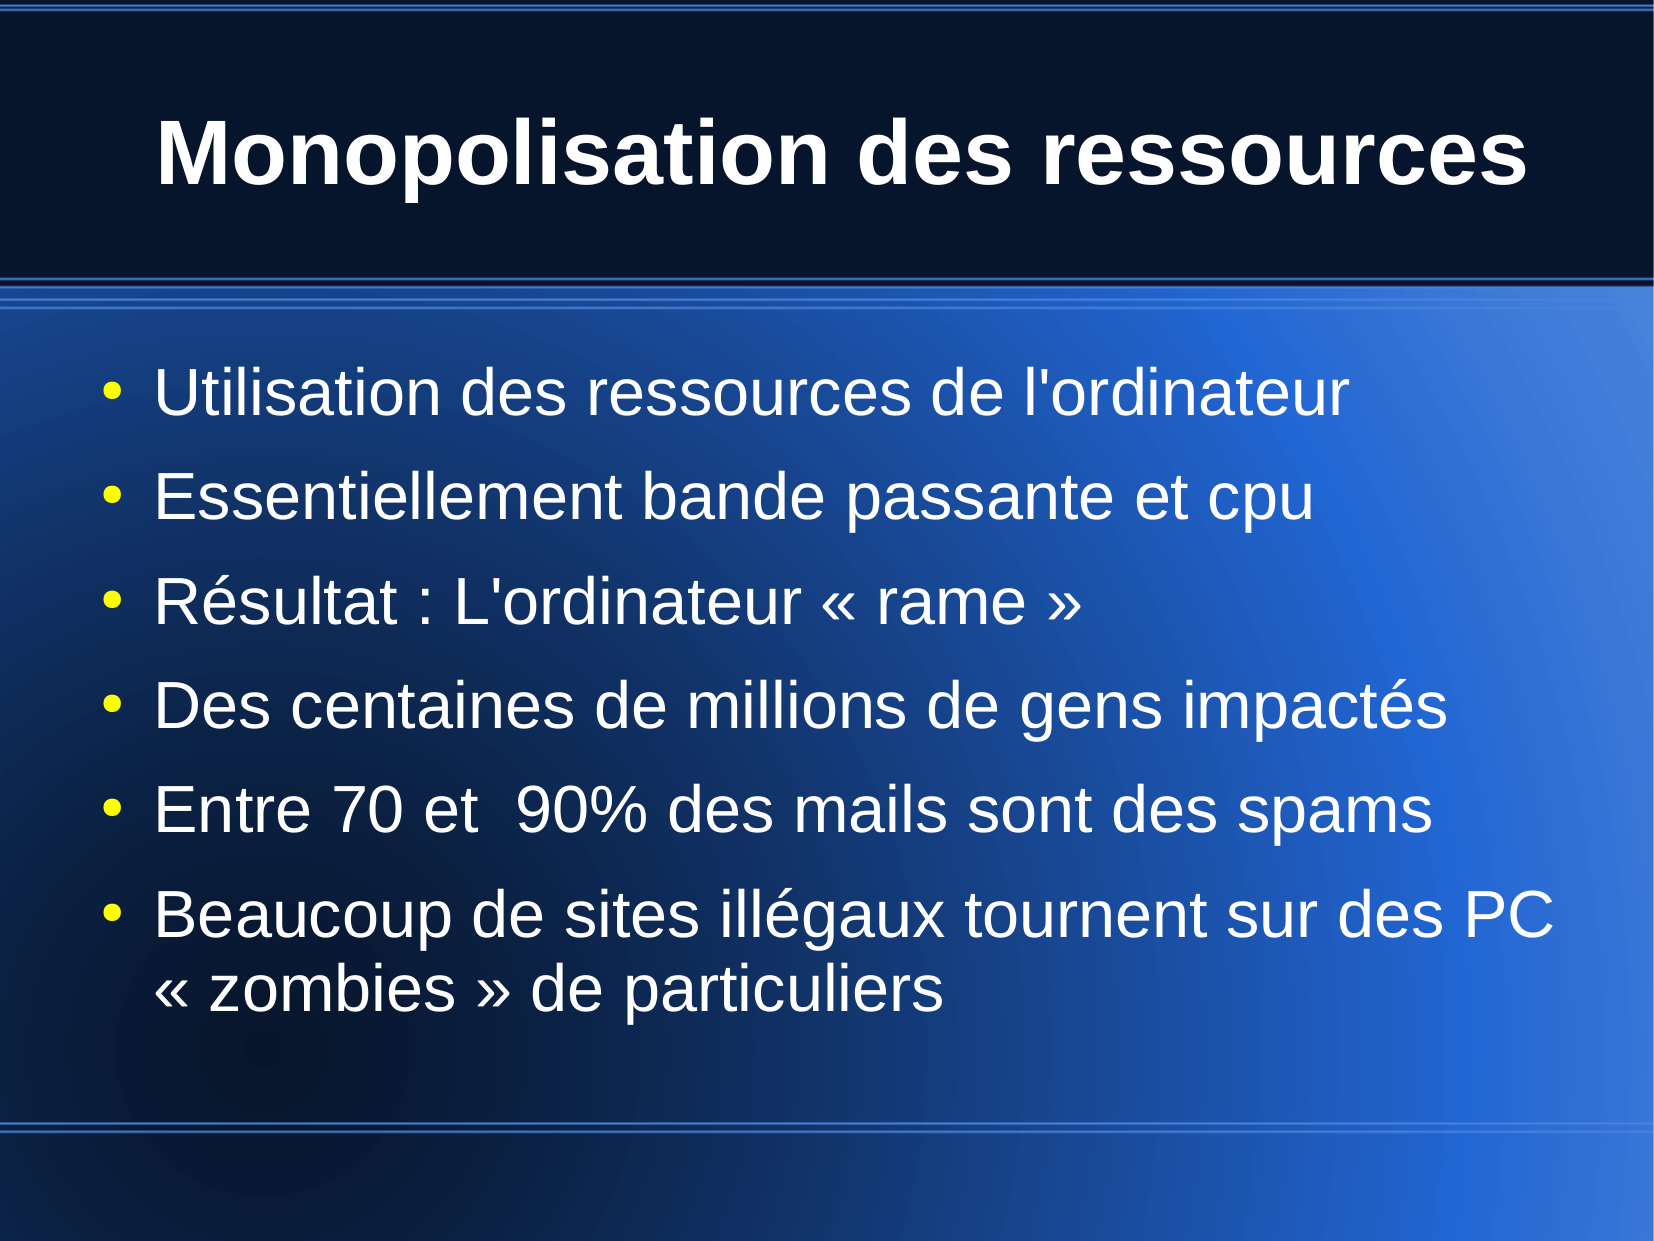

# Monopolisation des ressources
Utilisation des ressources de l'ordinateur
Essentiellement bande passante et cpu
Résultat : L'ordinateur « rame »
Des centaines de millions de gens impactés
Entre 70 et 90% des mails sont des spams
Beaucoup de sites illégaux tournent sur des PC « zombies » de particuliers